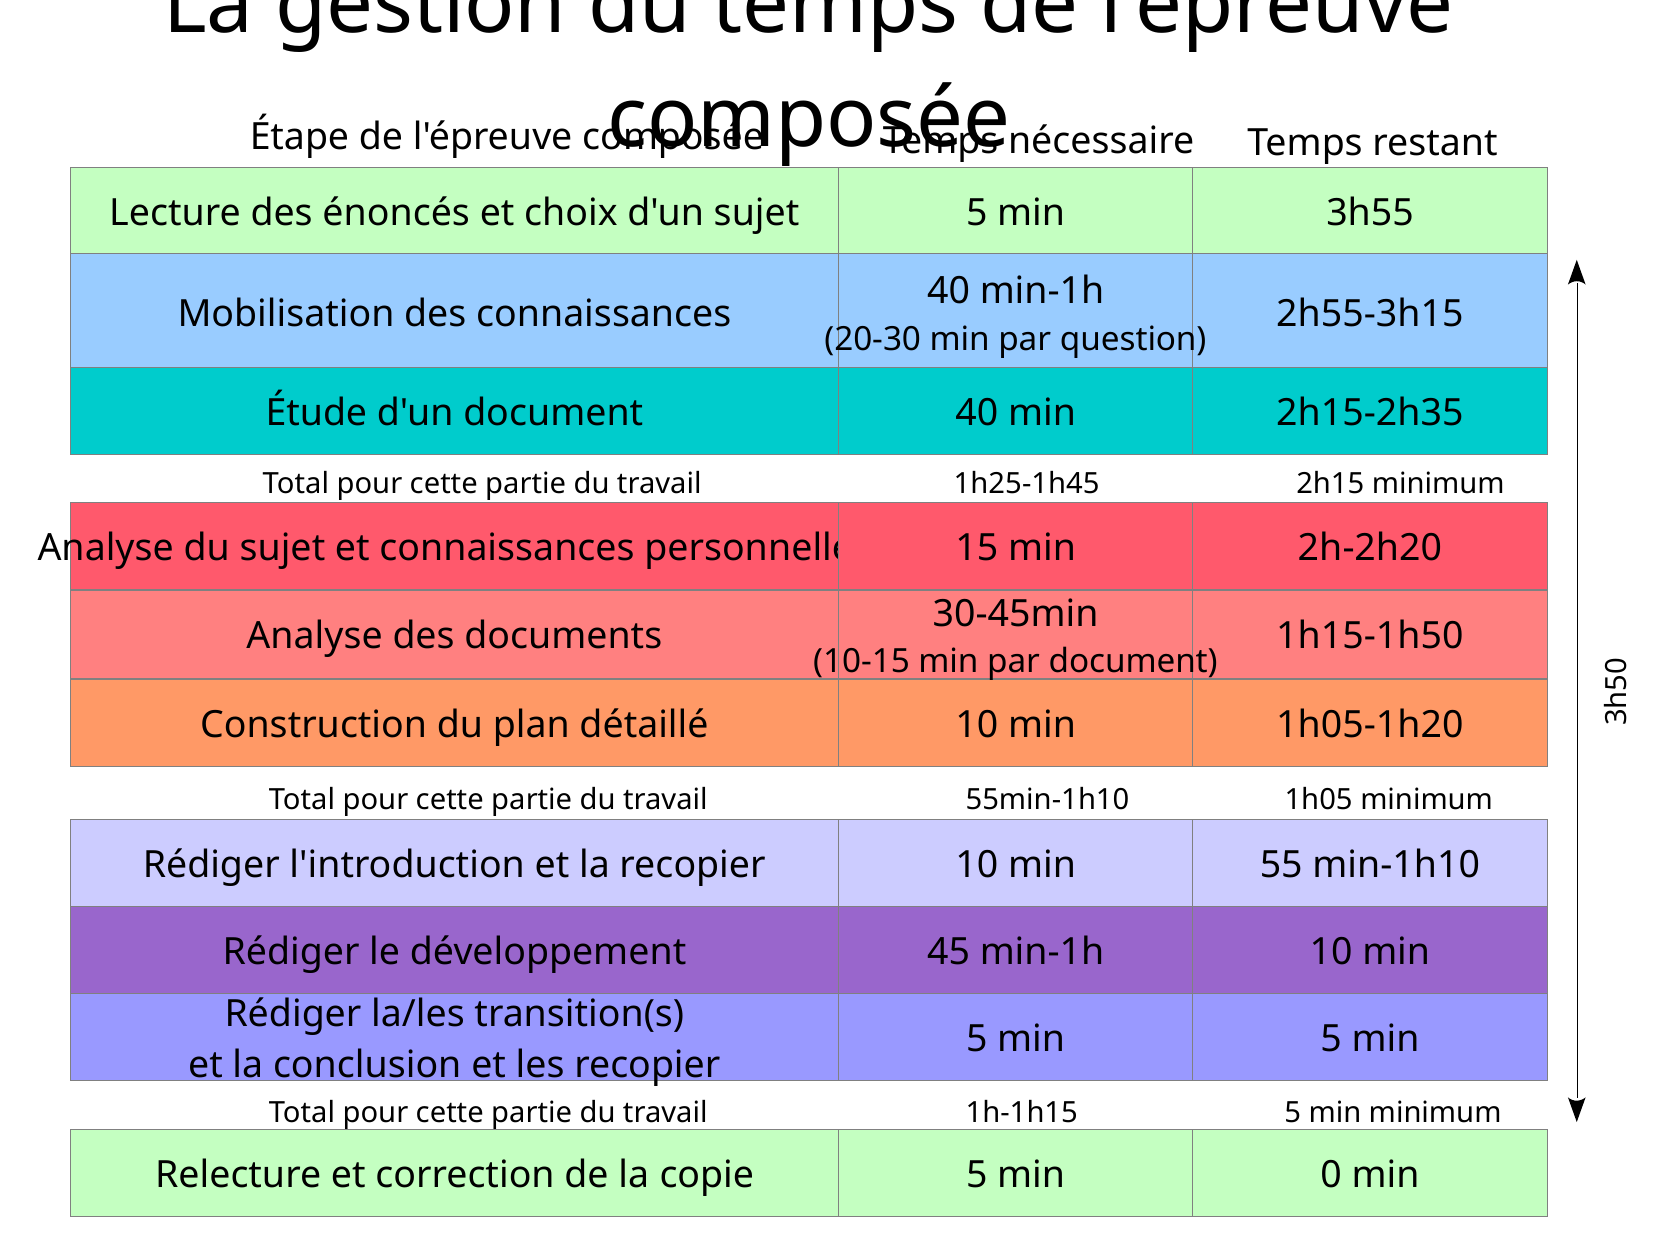

# La gestion du temps de l'épreuve composée
Étape de l'épreuve composée
Temps nécessaire
Temps restant
Lecture des énoncés et choix d'un sujet
5 min
3h55
Mobilisation des connaissances
40 min-1h
(20-30 min par question)
2h55-3h15
Étude d'un document
40 min
2h15-2h35
Total pour cette partie du travail
1h25-1h45
2h15 minimum
Analyse du sujet et connaissances personnelles
15 min
2h-2h20
Analyse des documents
30-45min
(10-15 min par document)
1h15-1h50
3h50
Construction du plan détaillé
10 min
1h05-1h20
Total pour cette partie du travail
55min-1h10
1h05 minimum
Rédiger l'introduction et la recopier
10 min
55 min-1h10
Rédiger le développement
45 min-1h
10 min
Rédiger la/les transition(s)
et la conclusion et les recopier
5 min
5 min
Total pour cette partie du travail
1h-1h15
5 min minimum
Relecture et correction de la copie
5 min
0 min